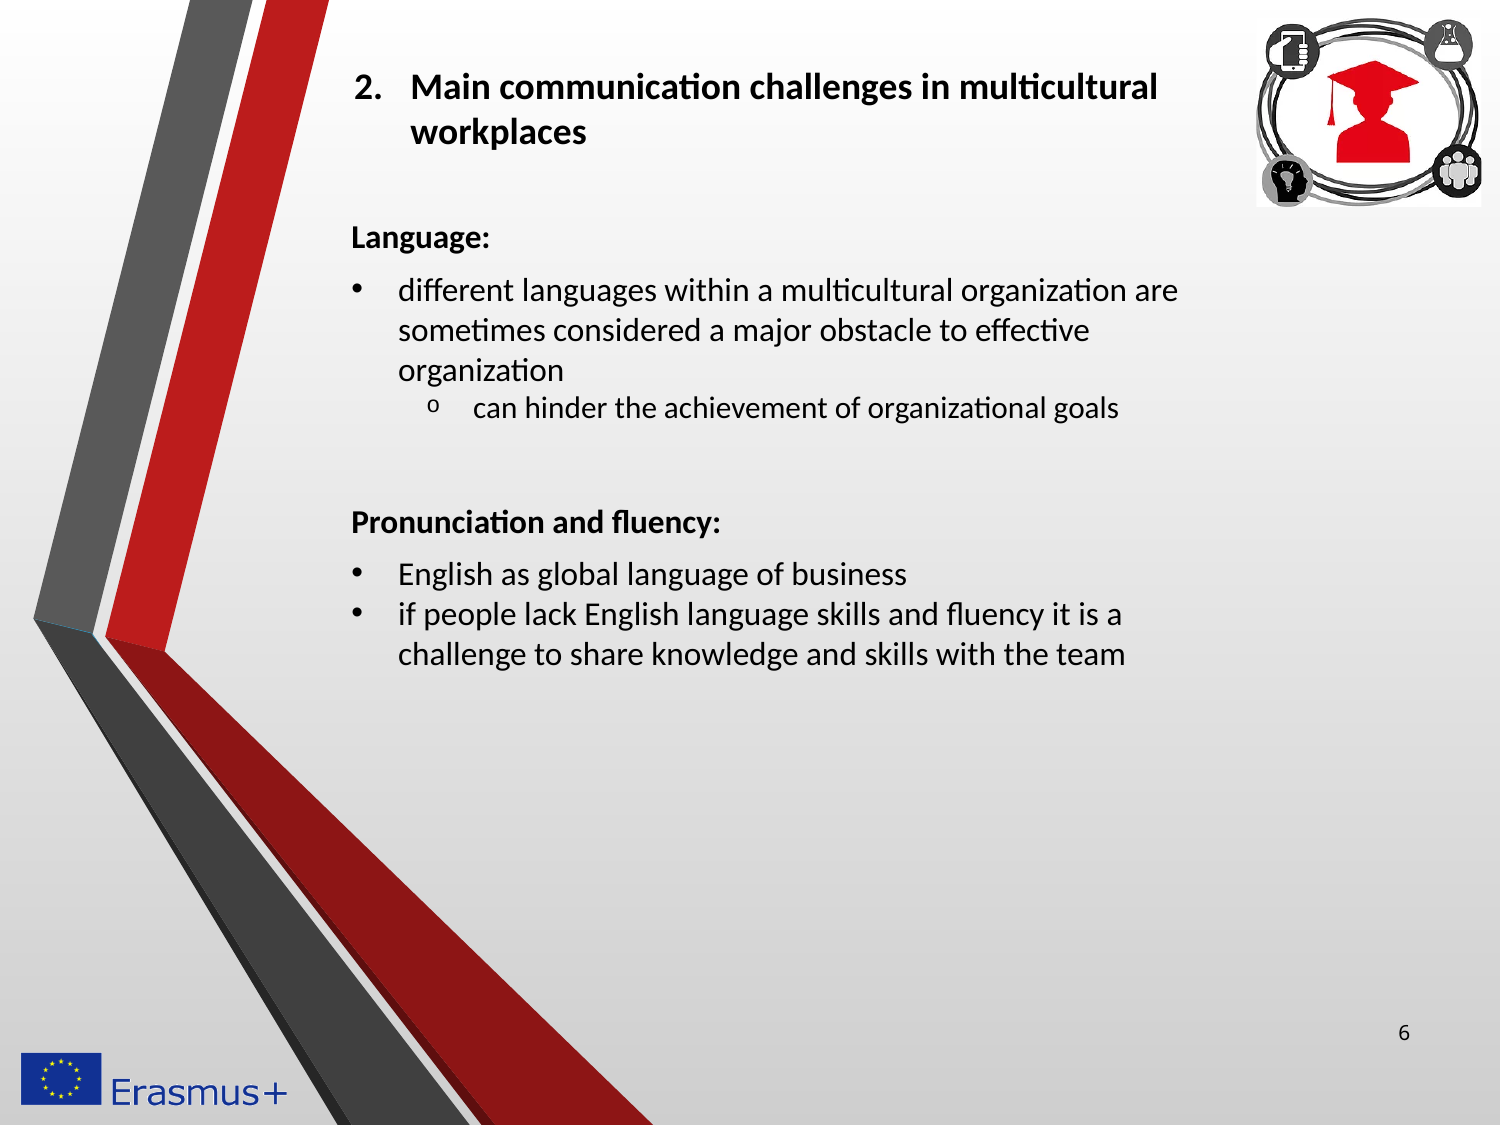

Main communication challenges in multicultural workplaces
Language:
different languages within a multicultural organization are sometimes considered a major obstacle to effective organization
can hinder the achievement of organizational goals
Pronunciation and fluency:
English as global language of business
if people lack English language skills and fluency it is a challenge to share knowledge and skills with the team